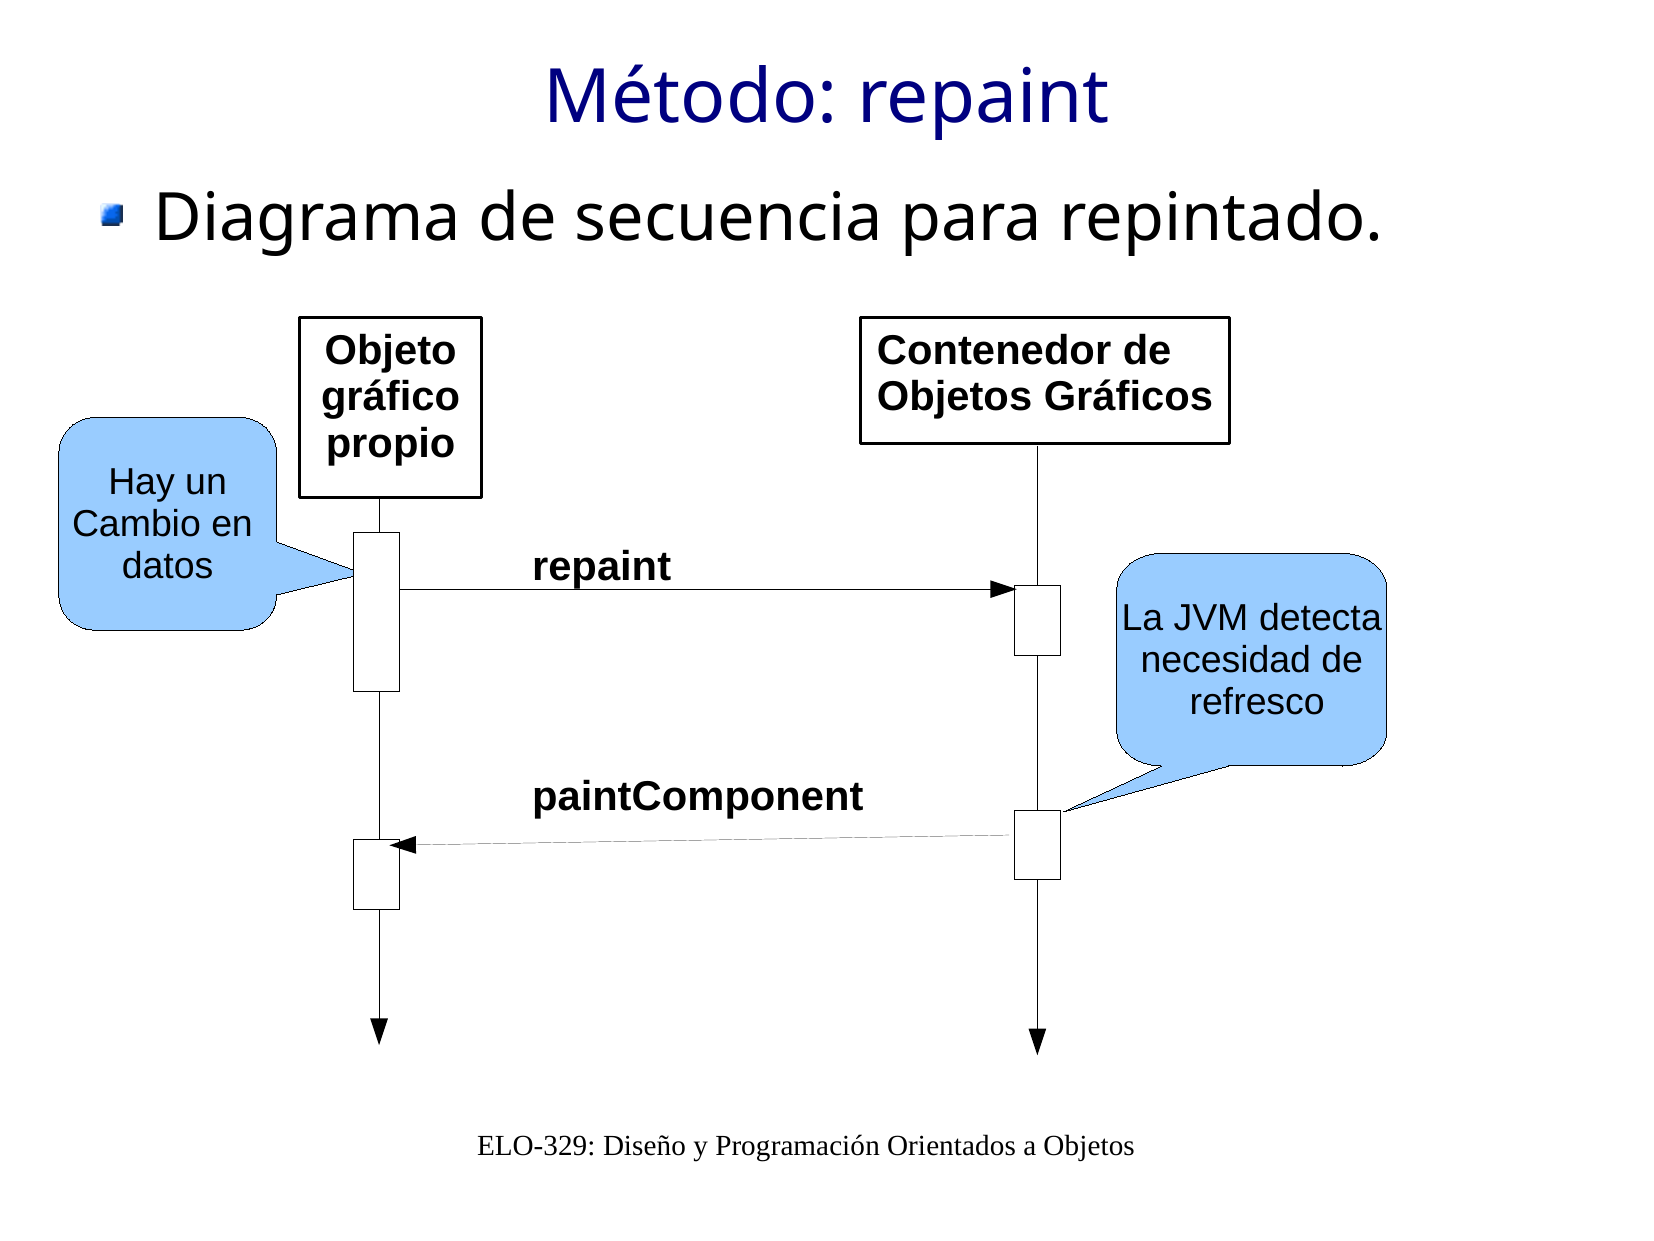

# Método: repaint
Diagrama de secuencia para repintado.
Objeto gráfico propio
Contenedor de
Objetos Gráficos
Hay un
Cambio en
datos
repaint
La JVM detecta
necesidad de
 refresco
paintComponent